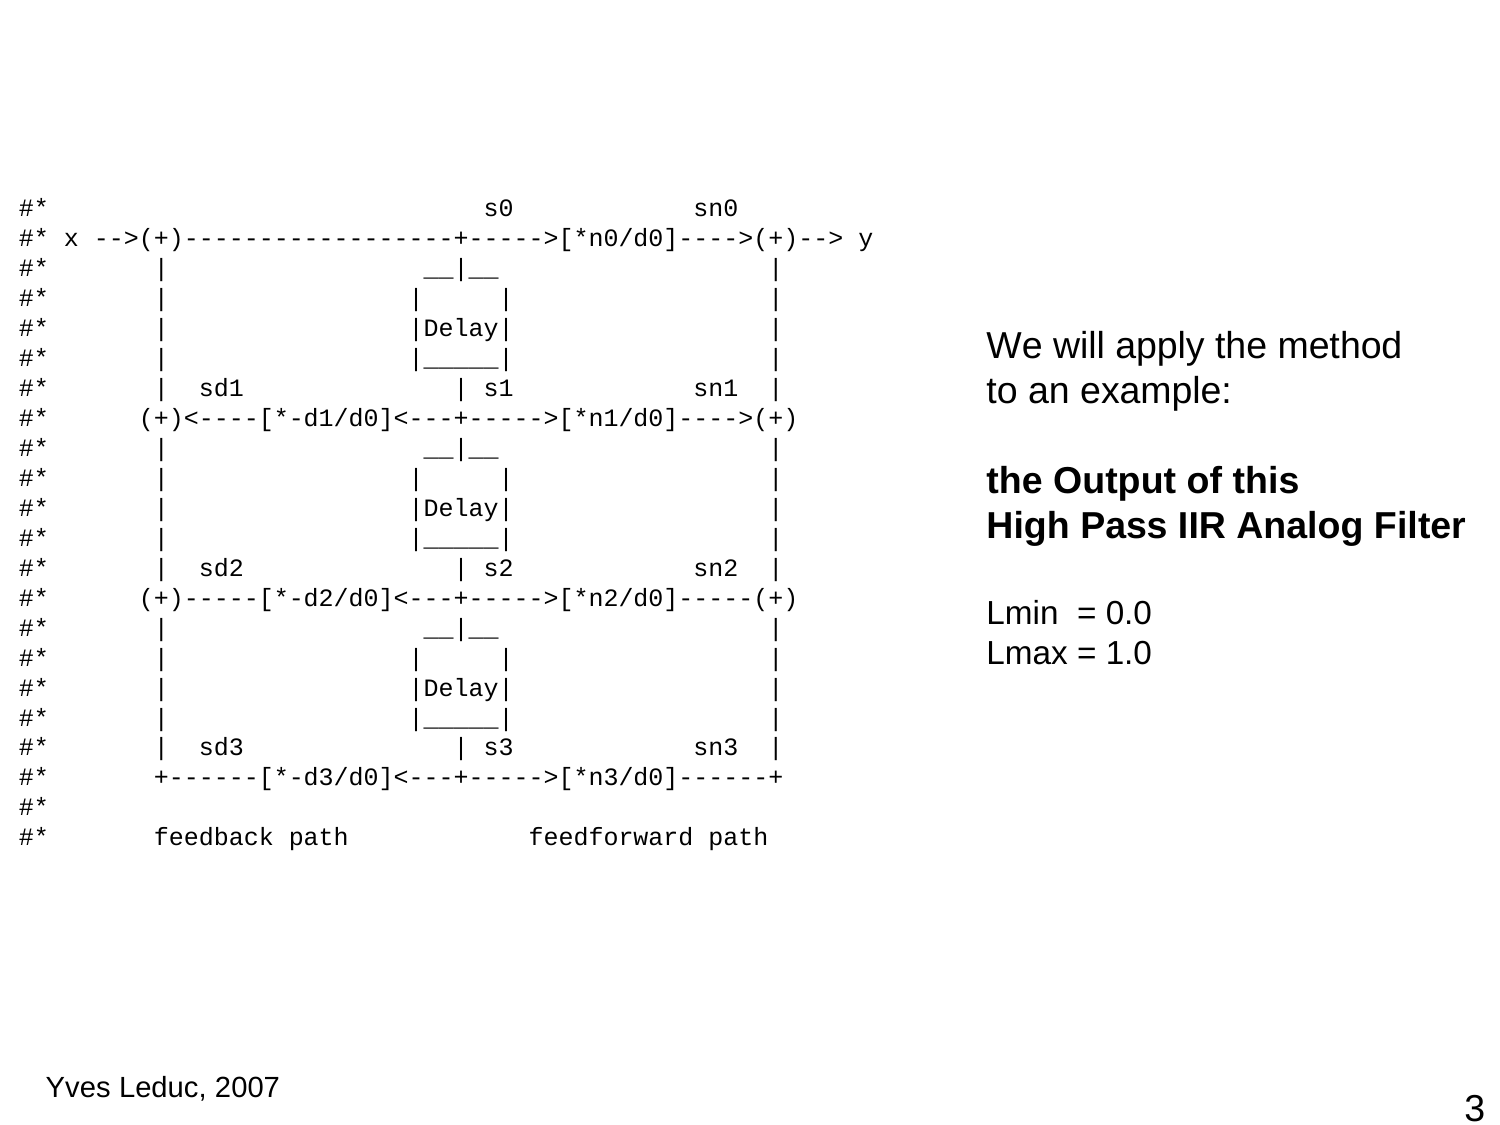

#* s0 sn0
#* x -->(+)------------------+----->[*n0/d0]---->(+)--> y
#* | __|__ |
#* | | | |
#* | |Delay| |
#* | |_____| |
#* | sd1 | s1 sn1 |
#* (+)<----[*-d1/d0]<---+----->[*n1/d0]---->(+)
#* | __|__ |
#* | | | |
#* | |Delay| |
#* | |_____| |
#* | sd2 | s2 sn2 |
#* (+)-----[*-d2/d0]<---+----->[*n2/d0]-----(+)
#* | __|__ |
#* | | | |
#* | |Delay| |
#* | |_____| |
#* | sd3 | s3 sn3 |
#* +------[*-d3/d0]<---+----->[*n3/d0]------+
#*
#* feedback path feedforward path
We will apply the method
to an example:
the Output of this
High Pass IIR Analog Filter
Lmin = 0.0
Lmax = 1.0
3